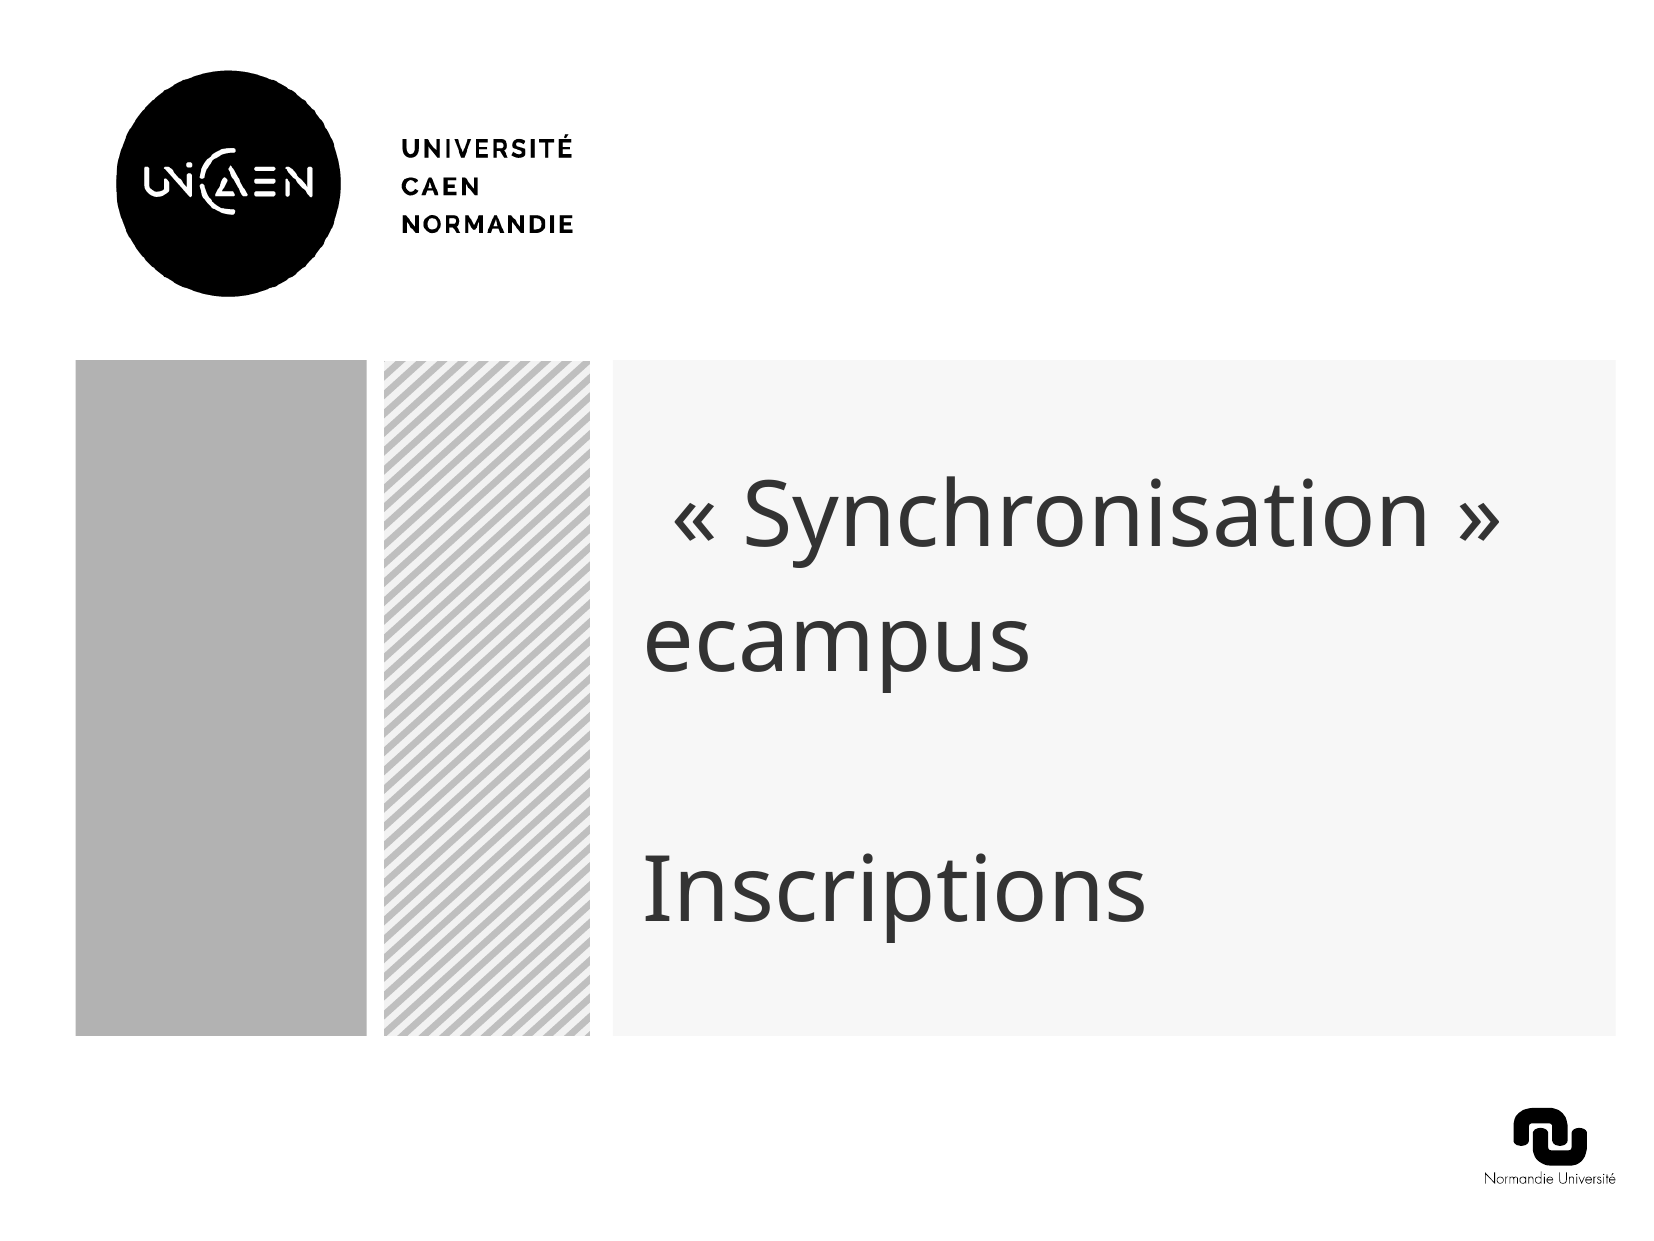

# « Synchronisation » ecampus Inscriptions
19
Découverte Ecampus pourn les personnels administratifs